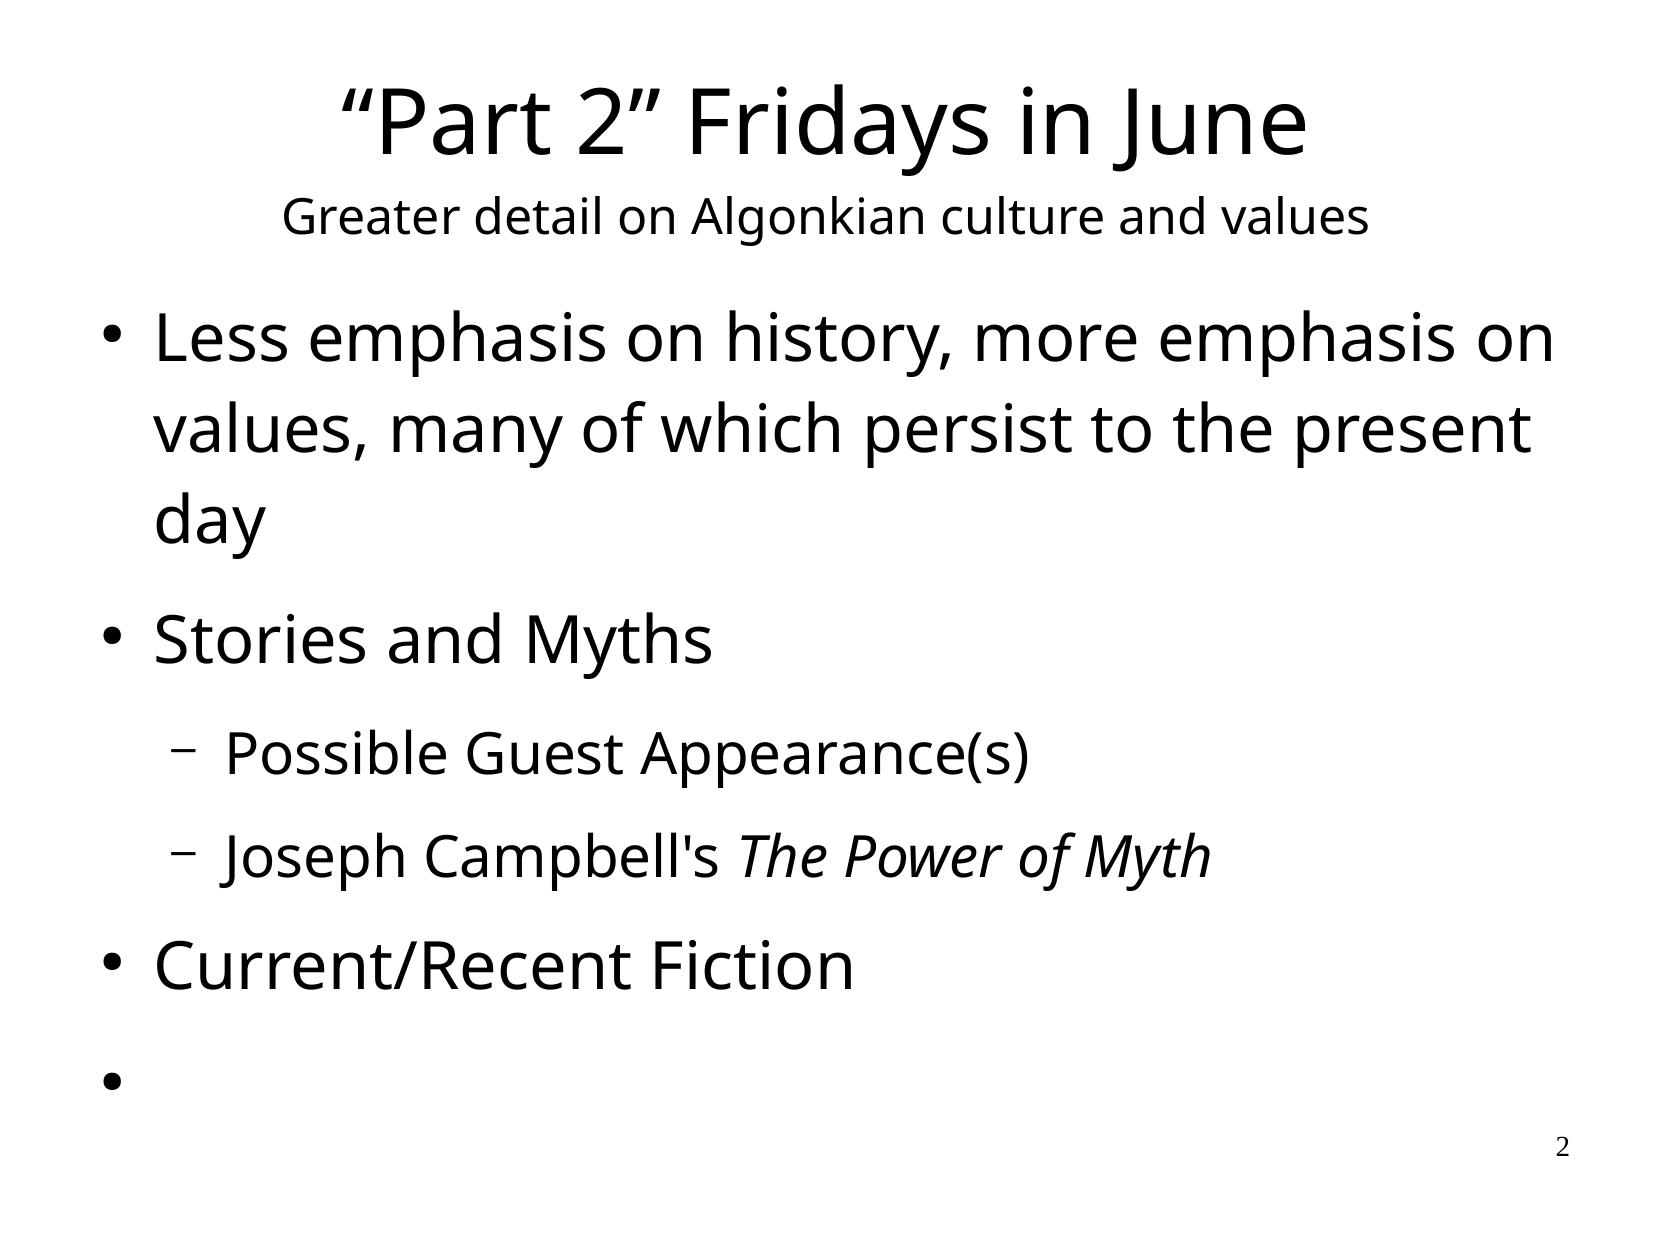

# “Part 2” Fridays in June Greater detail on Algonkian culture and values
Less emphasis on history, more emphasis on values, many of which persist to the present day
Stories and Myths
Possible Guest Appearance(s)
Joseph Campbell's The Power of Myth
Current/Recent Fiction
2